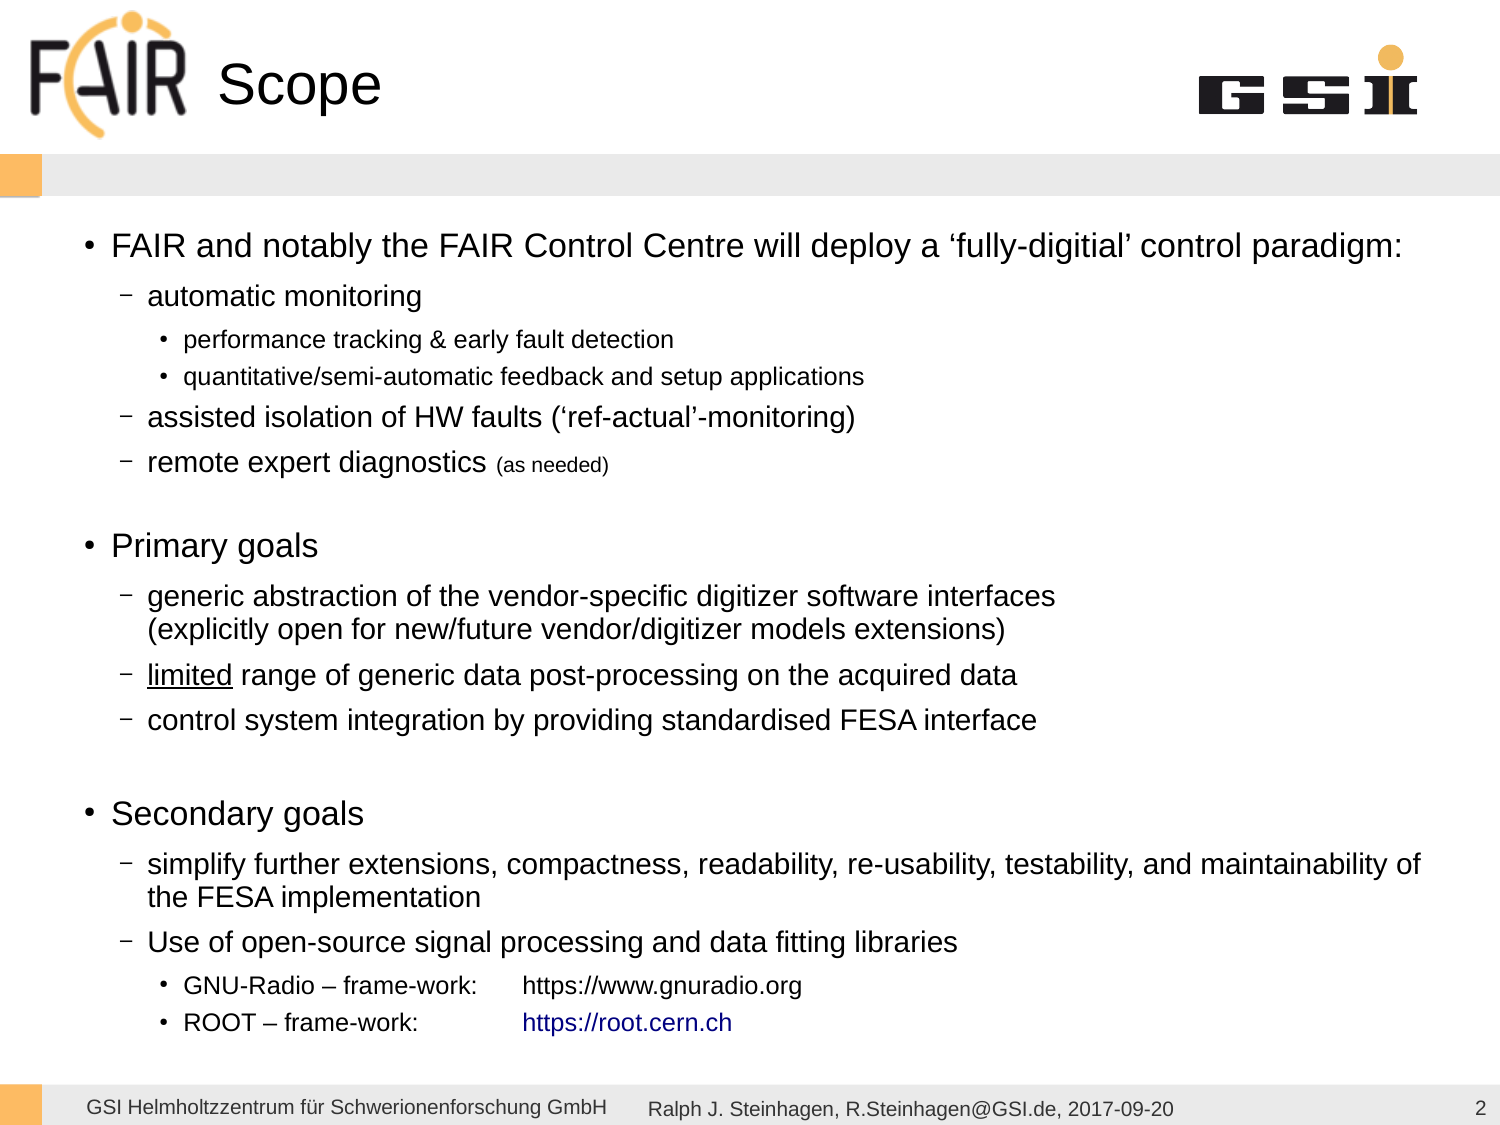

# Scope
FAIR and notably the FAIR Control Centre will deploy a ‘fully-digitial’ control paradigm:
automatic monitoring
performance tracking & early fault detection
quantitative/semi-automatic feedback and setup applications
assisted isolation of HW faults (‘ref-actual’-monitoring)
remote expert diagnostics (as needed)
Primary goals
generic abstraction of the vendor-specific digitizer software interfaces (explicitly open for new/future vendor/digitizer models extensions)
limited range of generic data post-processing on the acquired data
control system integration by providing standardised FESA interface
Secondary goals
simplify further extensions, compactness, readability, re-usability, testability, and maintainability of the FESA implementation
Use of open-source signal processing and data fitting libraries
GNU-Radio – frame-work: 		https://www.gnuradio.org
ROOT – frame-work: 		 		https://root.cern.ch